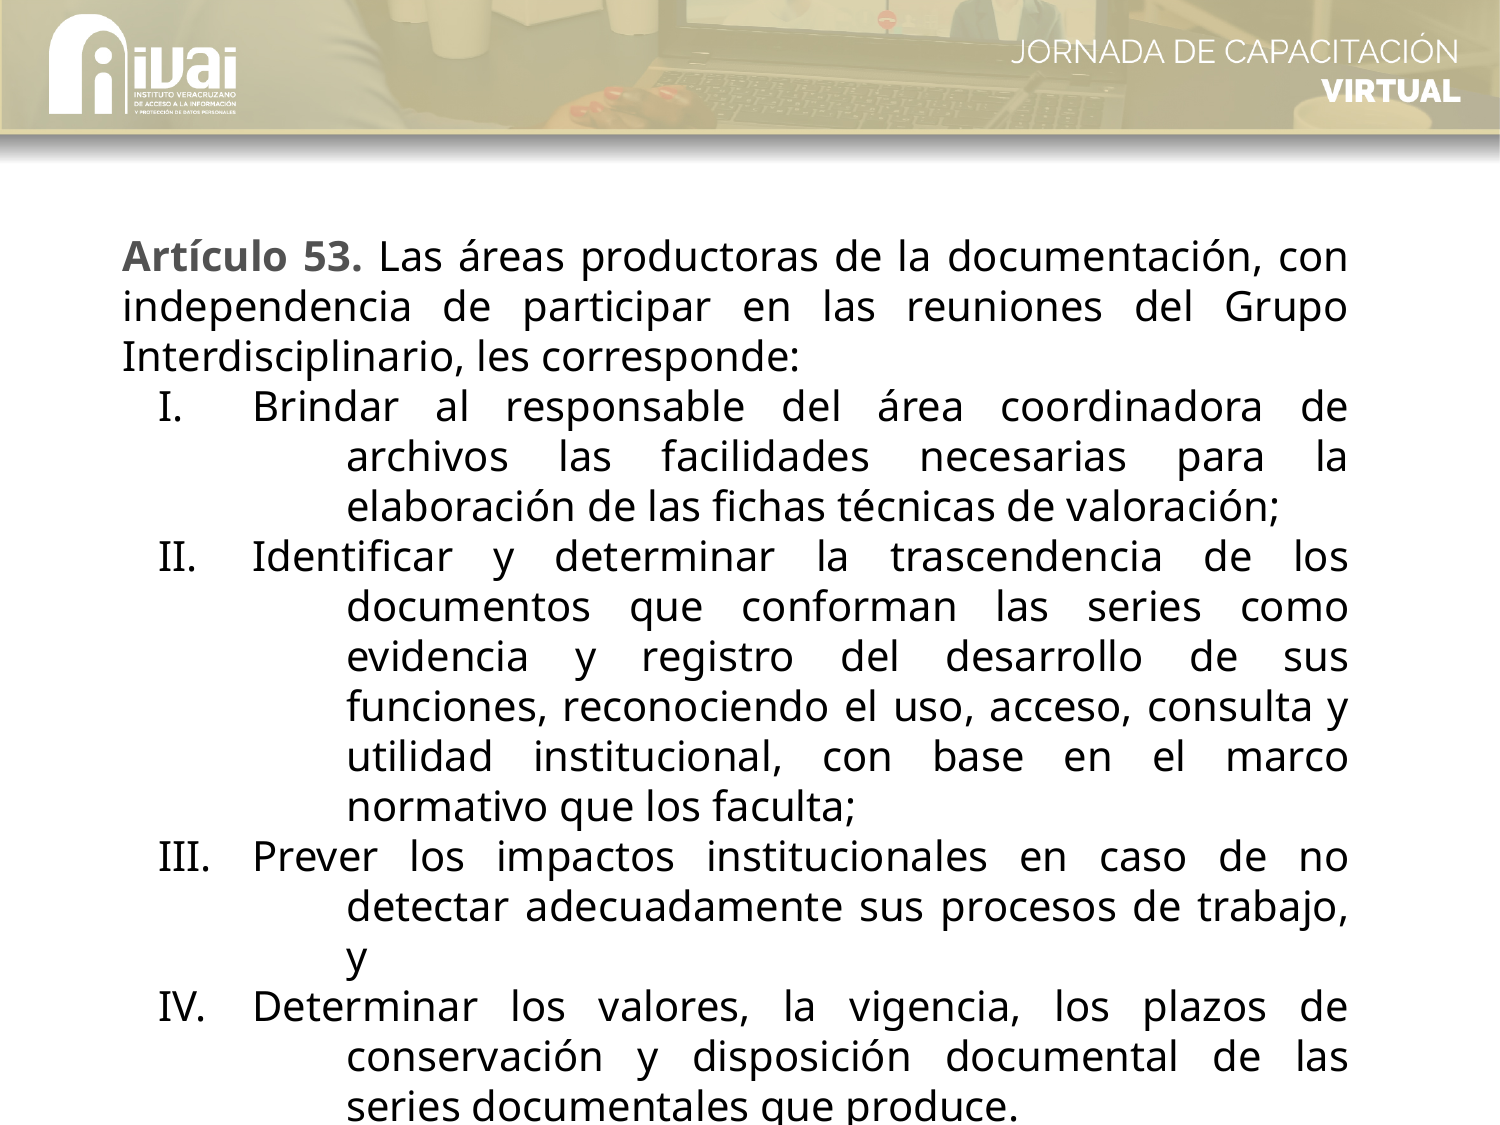

Artículo 53. Las áreas productoras de la documentación, con independencia de participar en las reuniones del Grupo Interdisciplinario, les corresponde:
Brindar al responsable del área coordinadora de archivos las facilidades necesarias para la elaboración de las fichas técnicas de valoración;
Identificar y determinar la trascendencia de los documentos que conforman las series como evidencia y registro del desarrollo de sus funciones, reconociendo el uso, acceso, consulta y utilidad institucional, con base en el marco normativo que los faculta;
Prever los impactos institucionales en caso de no detectar adecuadamente sus procesos de trabajo, y
Determinar los valores, la vigencia, los plazos de conservación y disposición documental de las series documentales que produce.